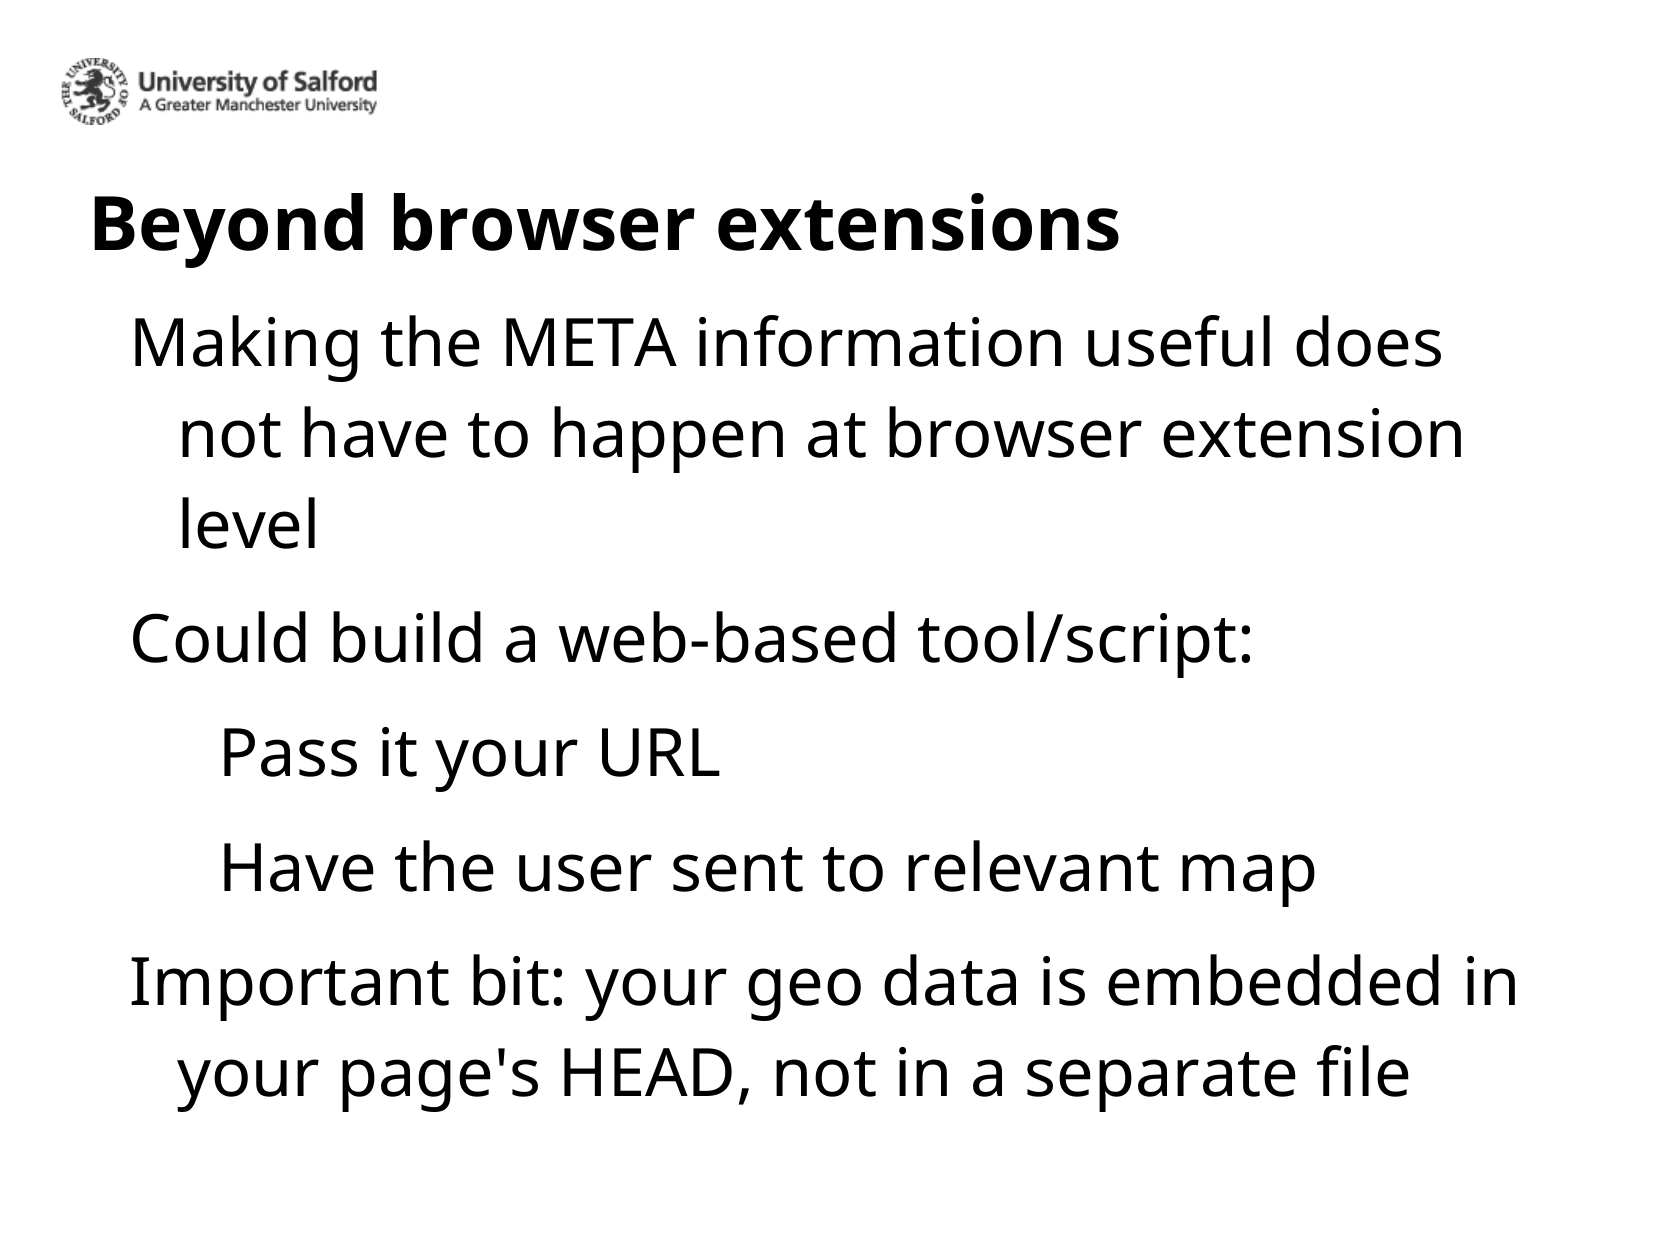

# Beyond browser extensions
Making the META information useful does not have to happen at browser extension level
Could build a web-based tool/script:
Pass it your URL
Have the user sent to relevant map
Important bit: your geo data is embedded in your page's HEAD, not in a separate file